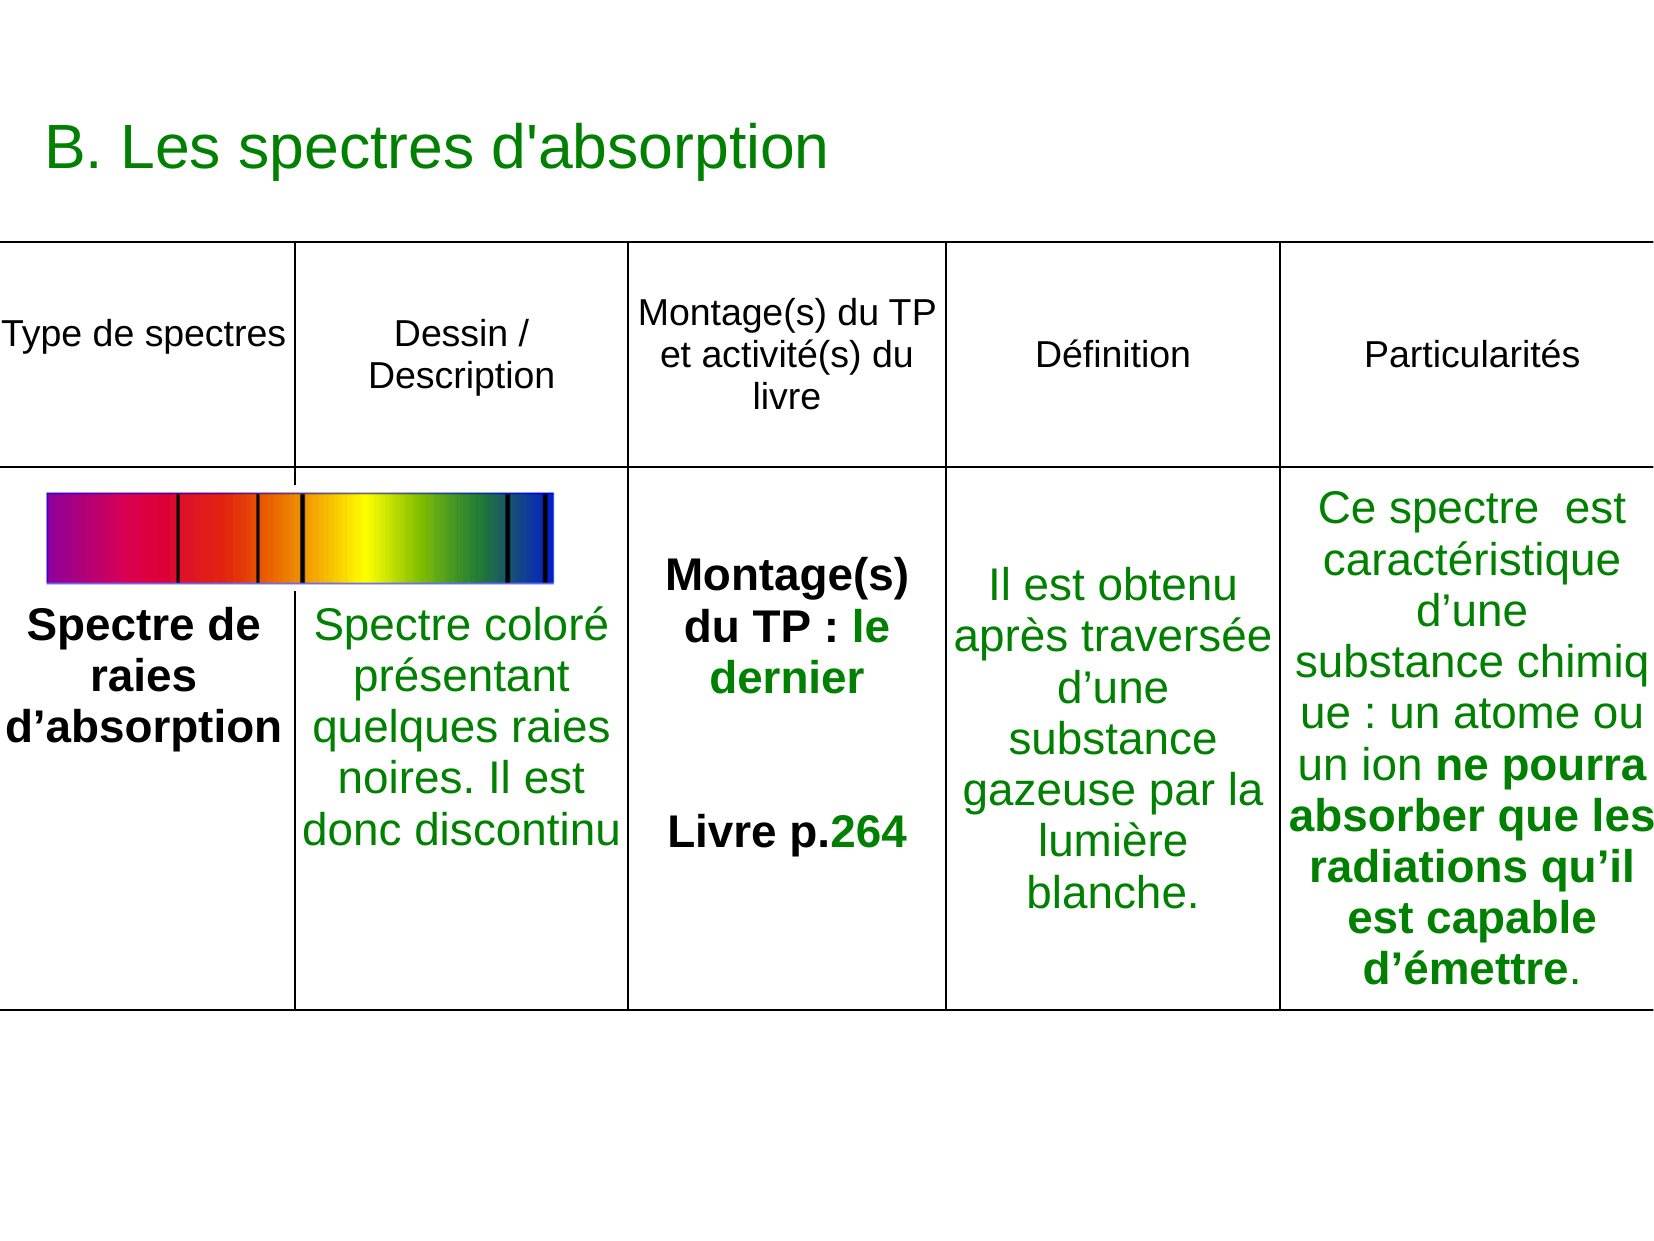

# B. Les spectres d'absorption
| Type de spectres | Dessin / Description | Montage(s) du TP et activité(s) du livre | Définition | Particularités |
| --- | --- | --- | --- | --- |
| Spectre de raies d’absorption | Spectre coloré présentant quelques raies noires. Il est donc discontinu | Montage(s) du TP : le dernier Livre p.264 | Il est obtenu après traversée d’une substance gazeuse par la lumière blanche. | Ce spectre est caractéristique d’une substance chimique : un atome ou un ion ne pourra absorber que les radiations qu’il est capable d’émettre. |